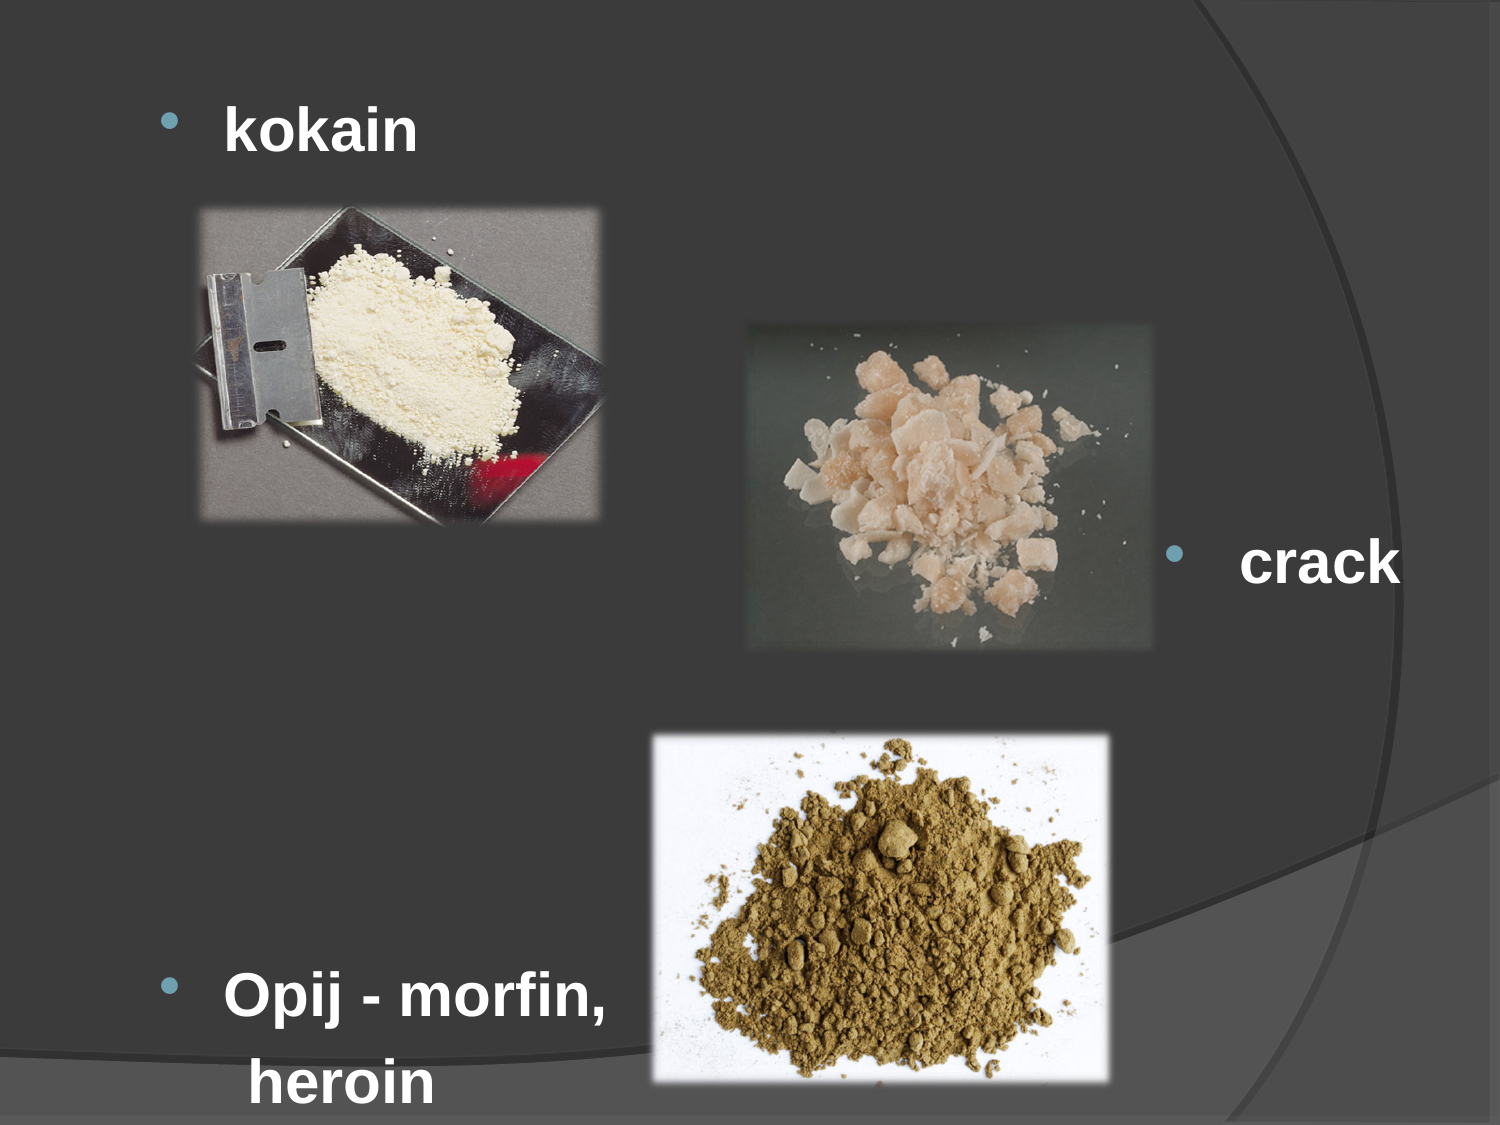

# kokain
crack
Opij - morfin,
 heroin